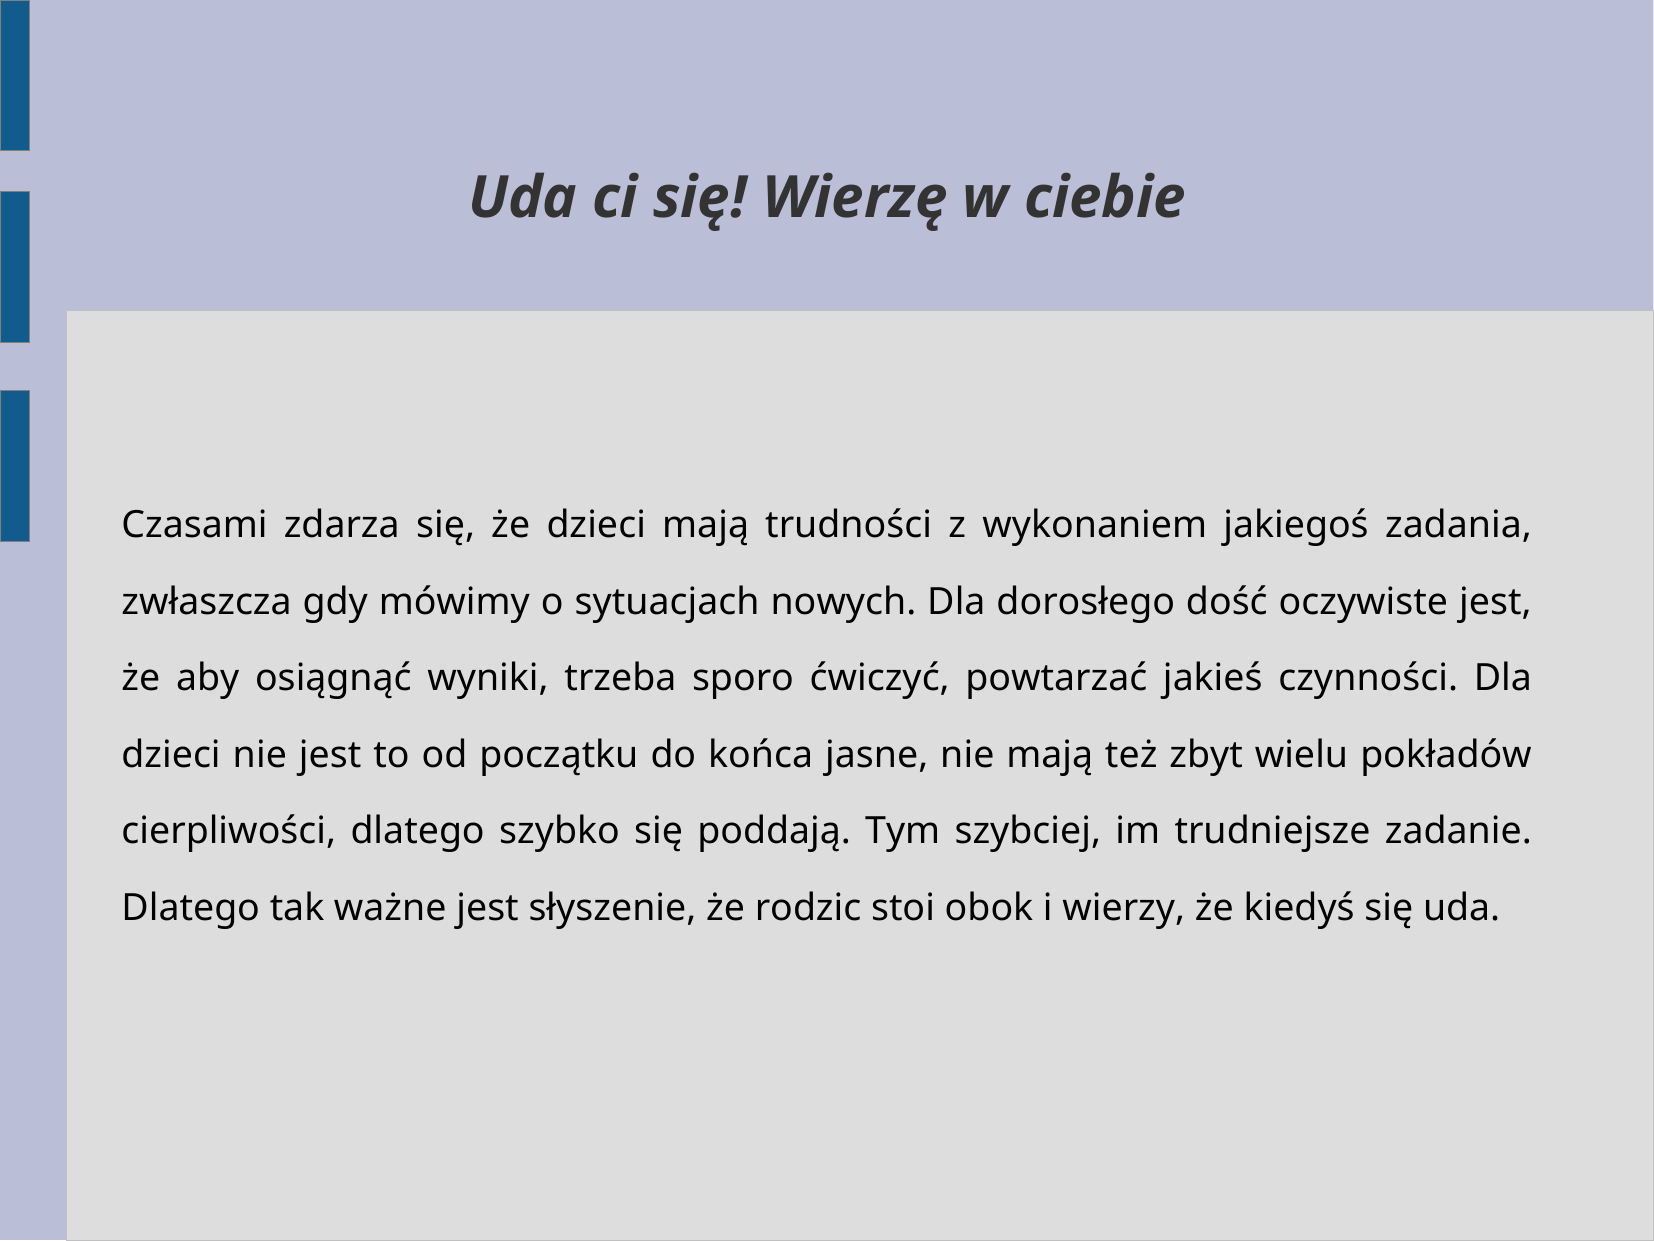

# Uda ci się! Wierzę w ciebie
Czasami zdarza się, że dzieci mają trudności z wykonaniem jakiegoś zadania, zwłaszcza gdy mówimy o sytuacjach nowych. Dla dorosłego dość oczywiste jest, że aby osiągnąć wyniki, trzeba sporo ćwiczyć, powtarzać jakieś czynności. Dla dzieci nie jest to od początku do końca jasne, nie mają też zbyt wielu pokładów cierpliwości, dlatego szybko się poddają. Tym szybciej, im trudniejsze zadanie. Dlatego tak ważne jest słyszenie, że rodzic stoi obok i wierzy, że kiedyś się uda.